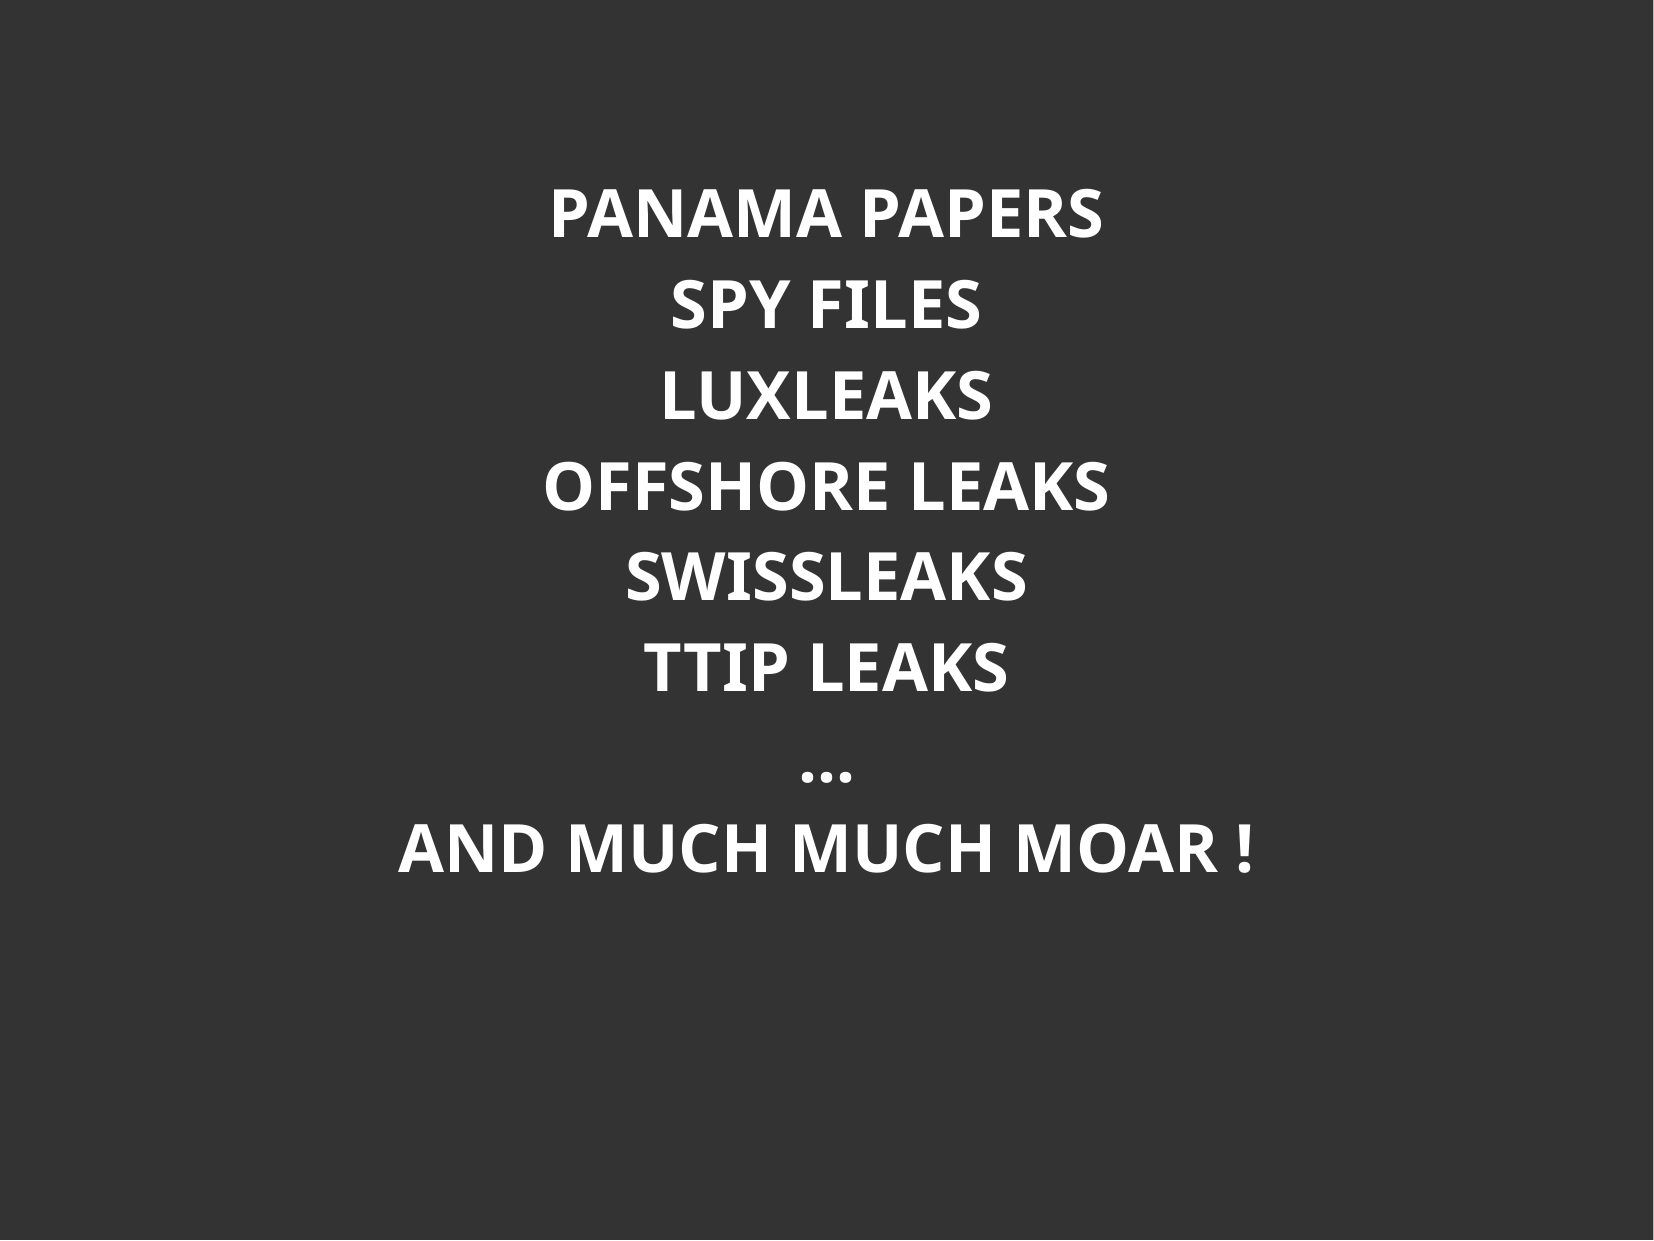

# PANAMA PAPERS
SPY FILES
LUXLEAKS
OFFSHORE LEAKS
SWISSLEAKS
TTIP LEAKS
...
AND MUCH MUCH MOAR !